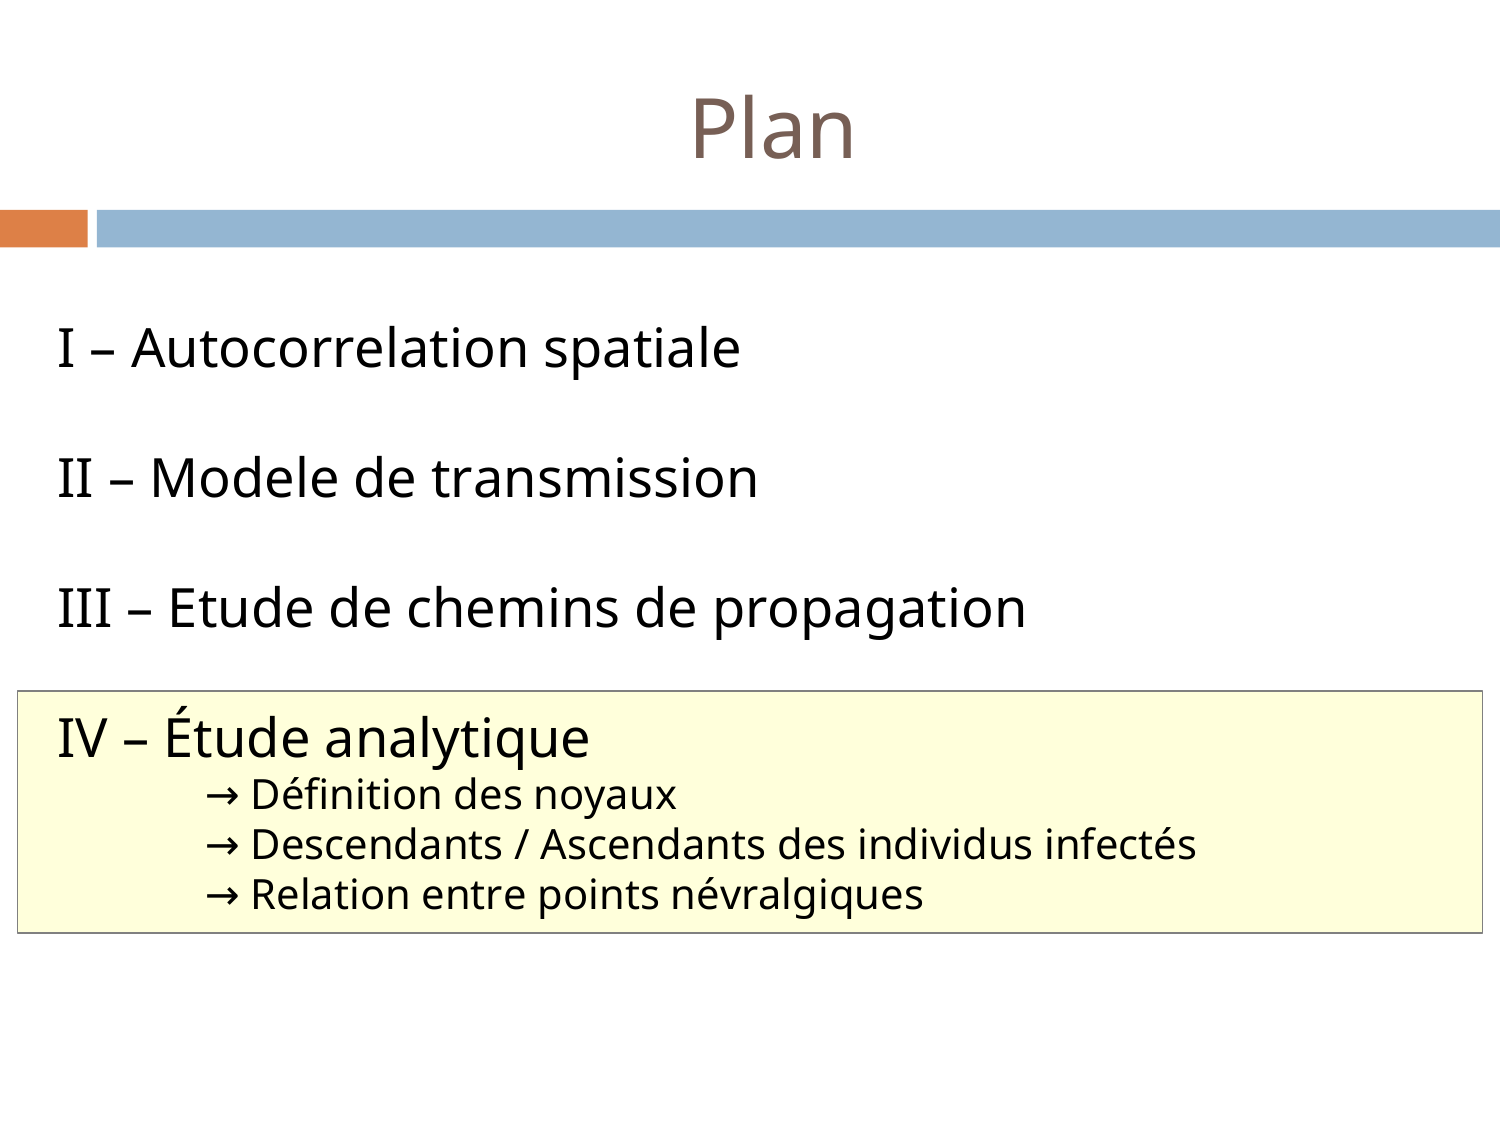

Plan
I – Autocorrelation spatiale
II – Modele de transmission
III – Etude de chemins de propagation
IV – Étude analytique
		→ Définition des noyaux
		→ Descendants / Ascendants des individus infectés
		→ Relation entre points névralgiques